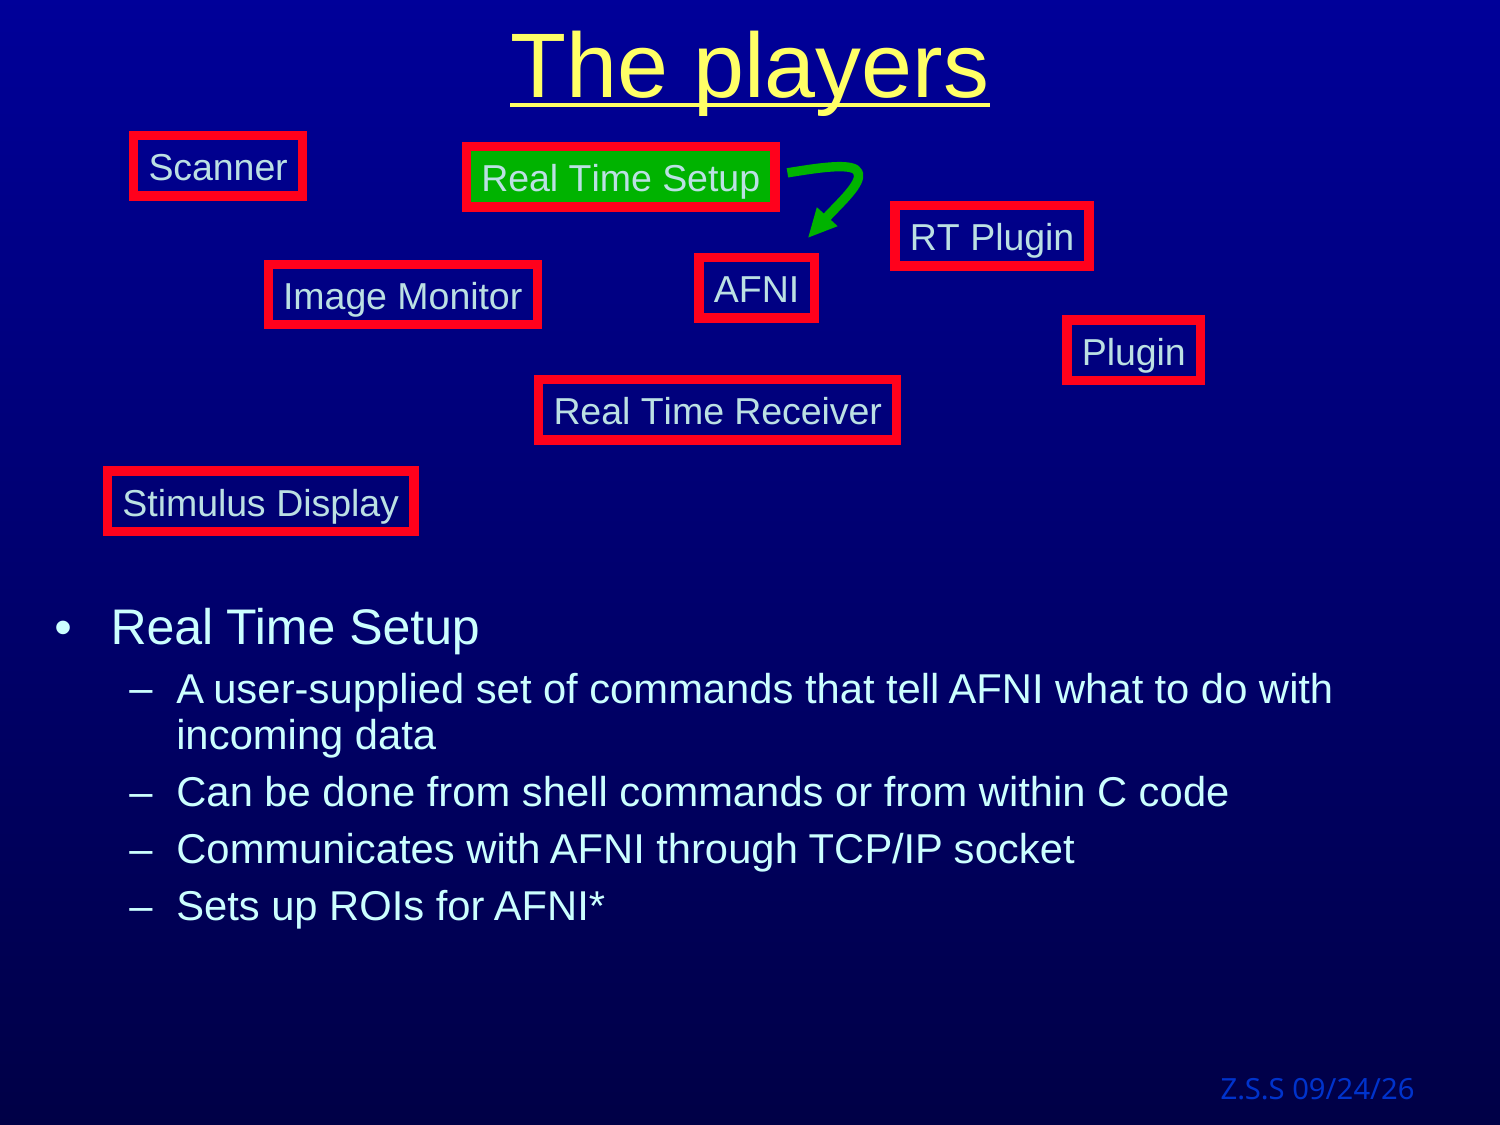

# The players
Scanner
Real Time Setup
AFNI
Image Monitor
Real Time Receiver
Stimulus Display
RT Plugin
Plugin
Real Time Setup
A user-supplied set of commands that tell AFNI what to do with incoming data
Can be done from shell commands or from within C code
Communicates with AFNI through TCP/IP socket
Sets up ROIs for AFNI*